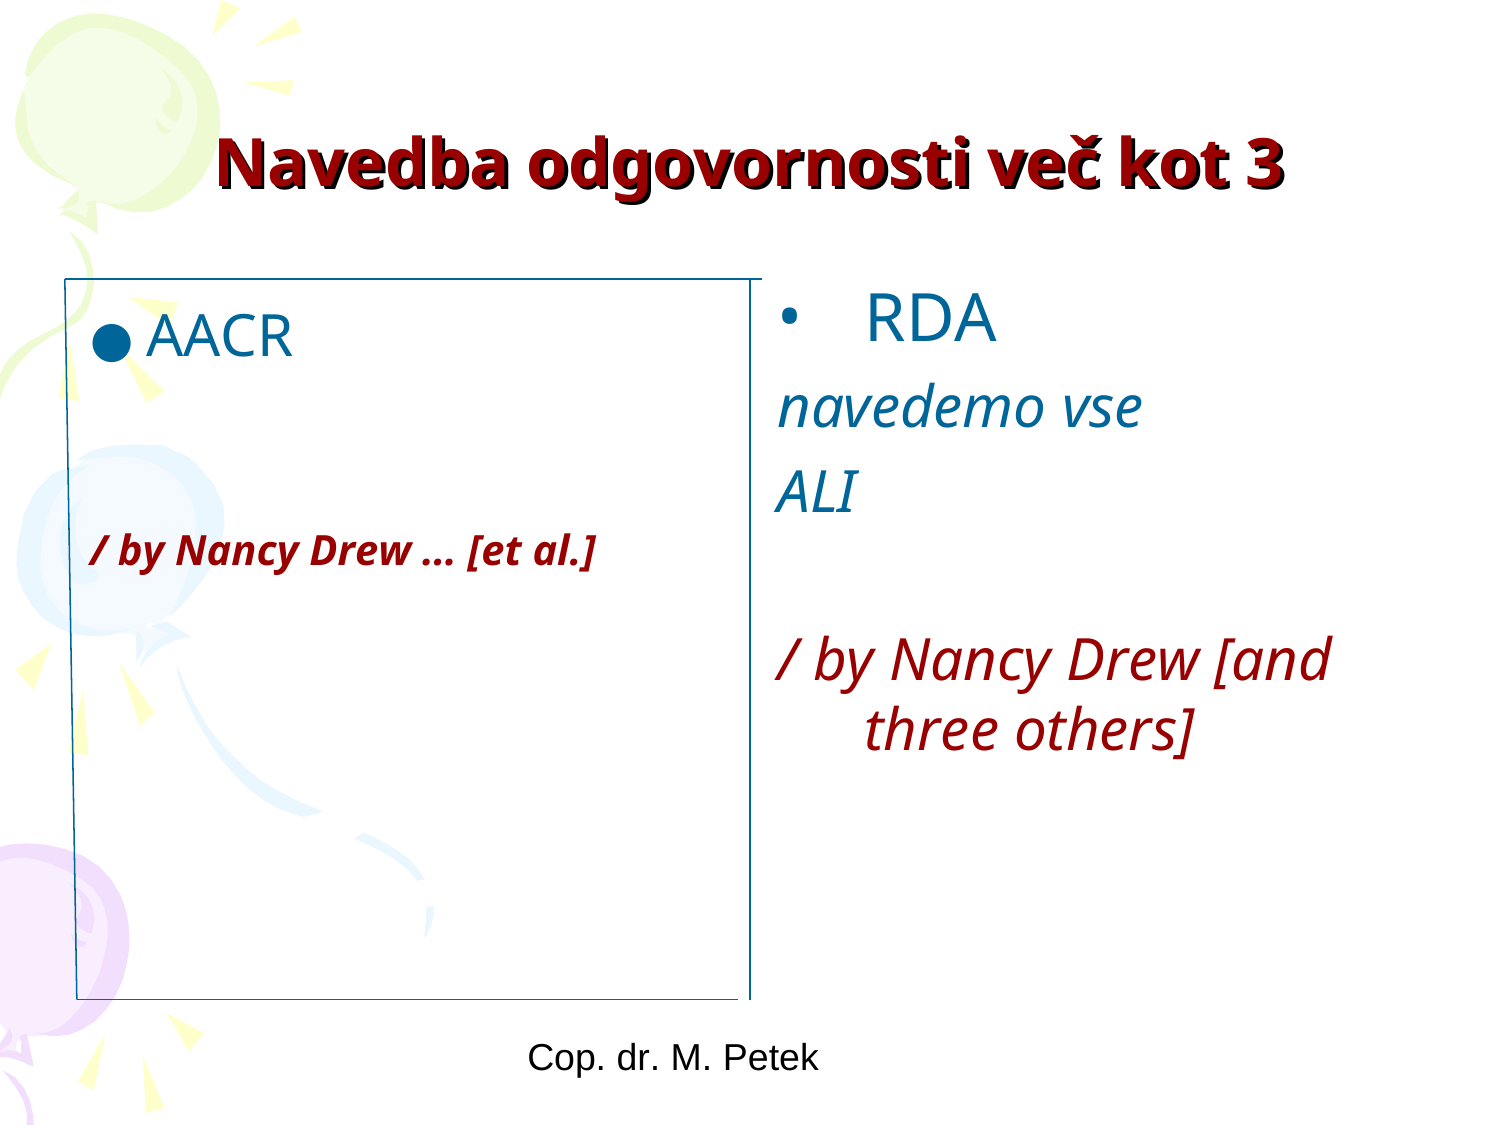

# Navedba odgovornosti več kot 3
RDA
navedemo vse
ALI
/ by Nancy Drew [and three others]
● AACR
/ by Nancy Drew … [et al.]
Cop. dr. M. Petek